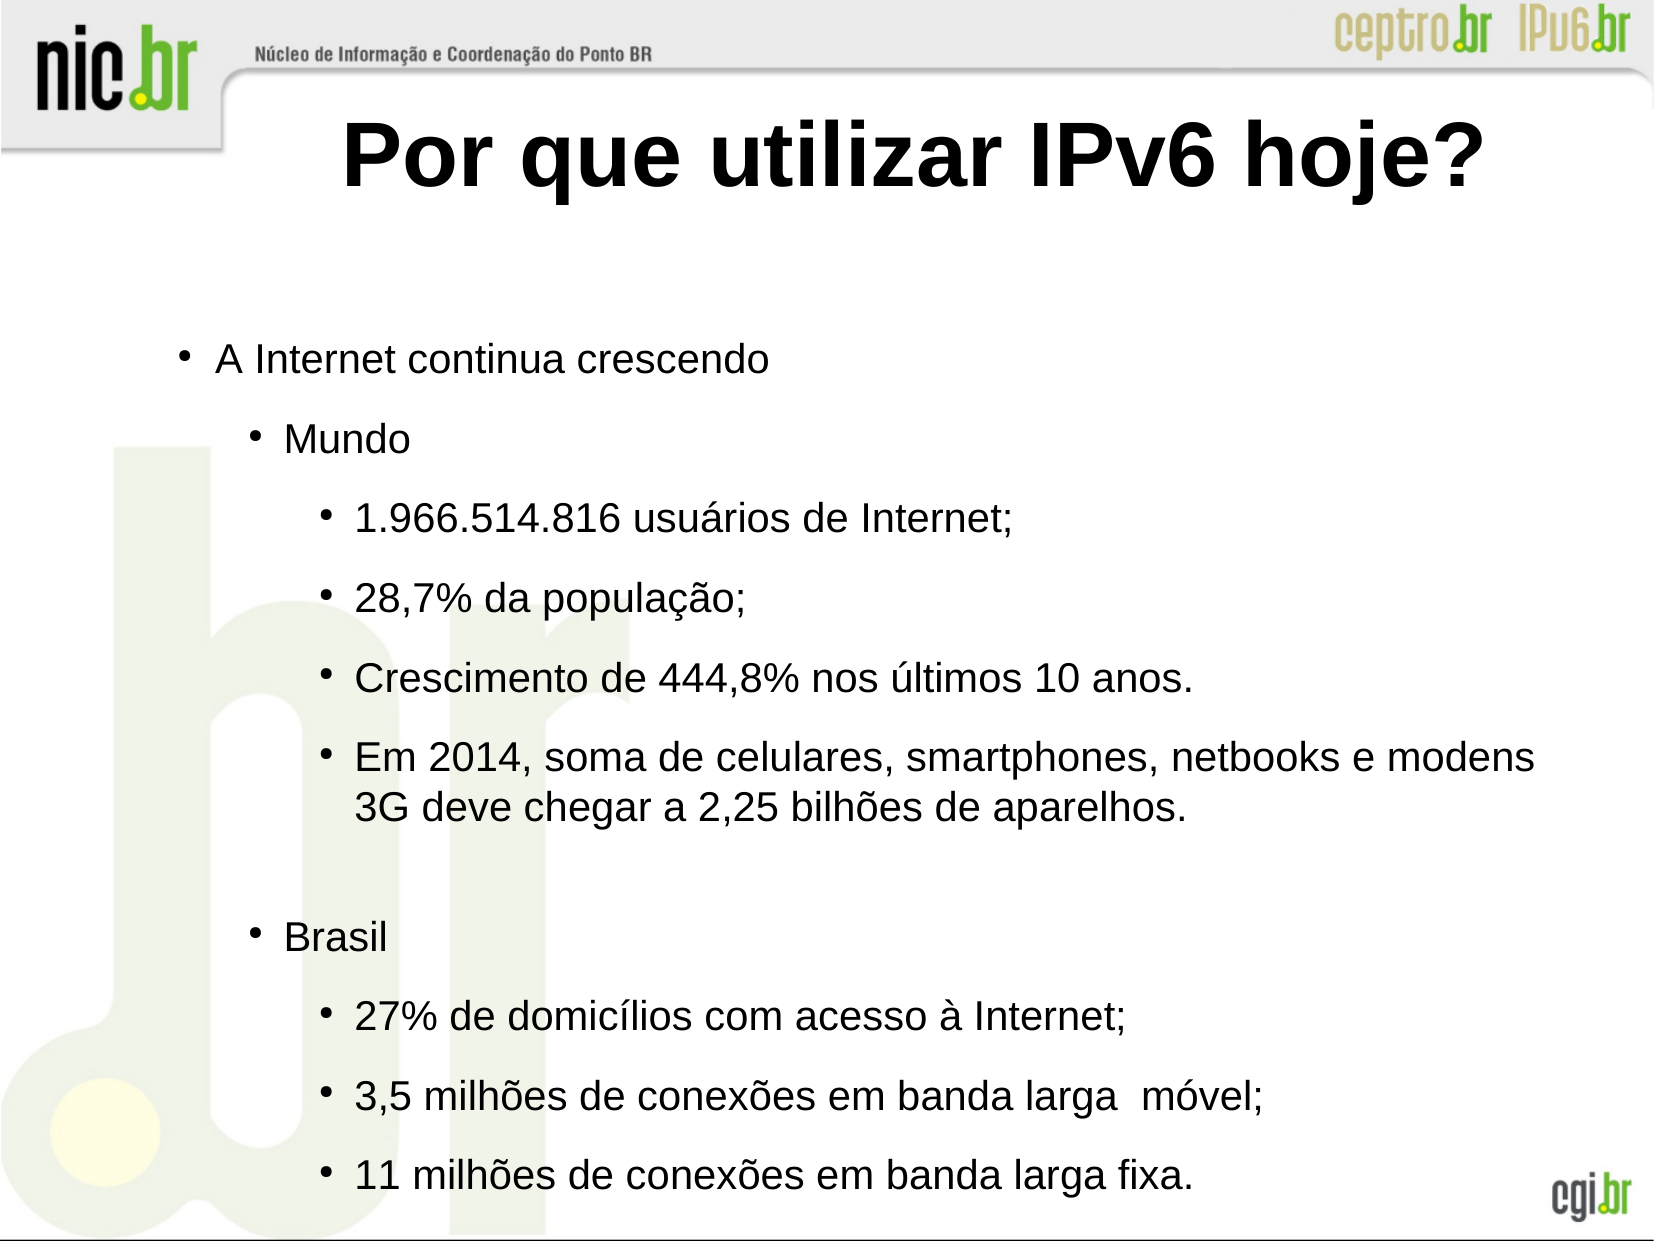

Por que utilizar IPv6 hoje?
 A Internet continua crescendo
Mundo
1.966.514.816 usuários de Internet;
28,7% da população;
Crescimento de 444,8% nos últimos 10 anos.
Em 2014, soma de celulares, smartphones, netbooks e modens 3G deve chegar a 2,25 bilhões de aparelhos.
Brasil
27% de domicílios com acesso à Internet;
3,5 milhões de conexões em banda larga móvel;
11 milhões de conexões em banda larga fixa.